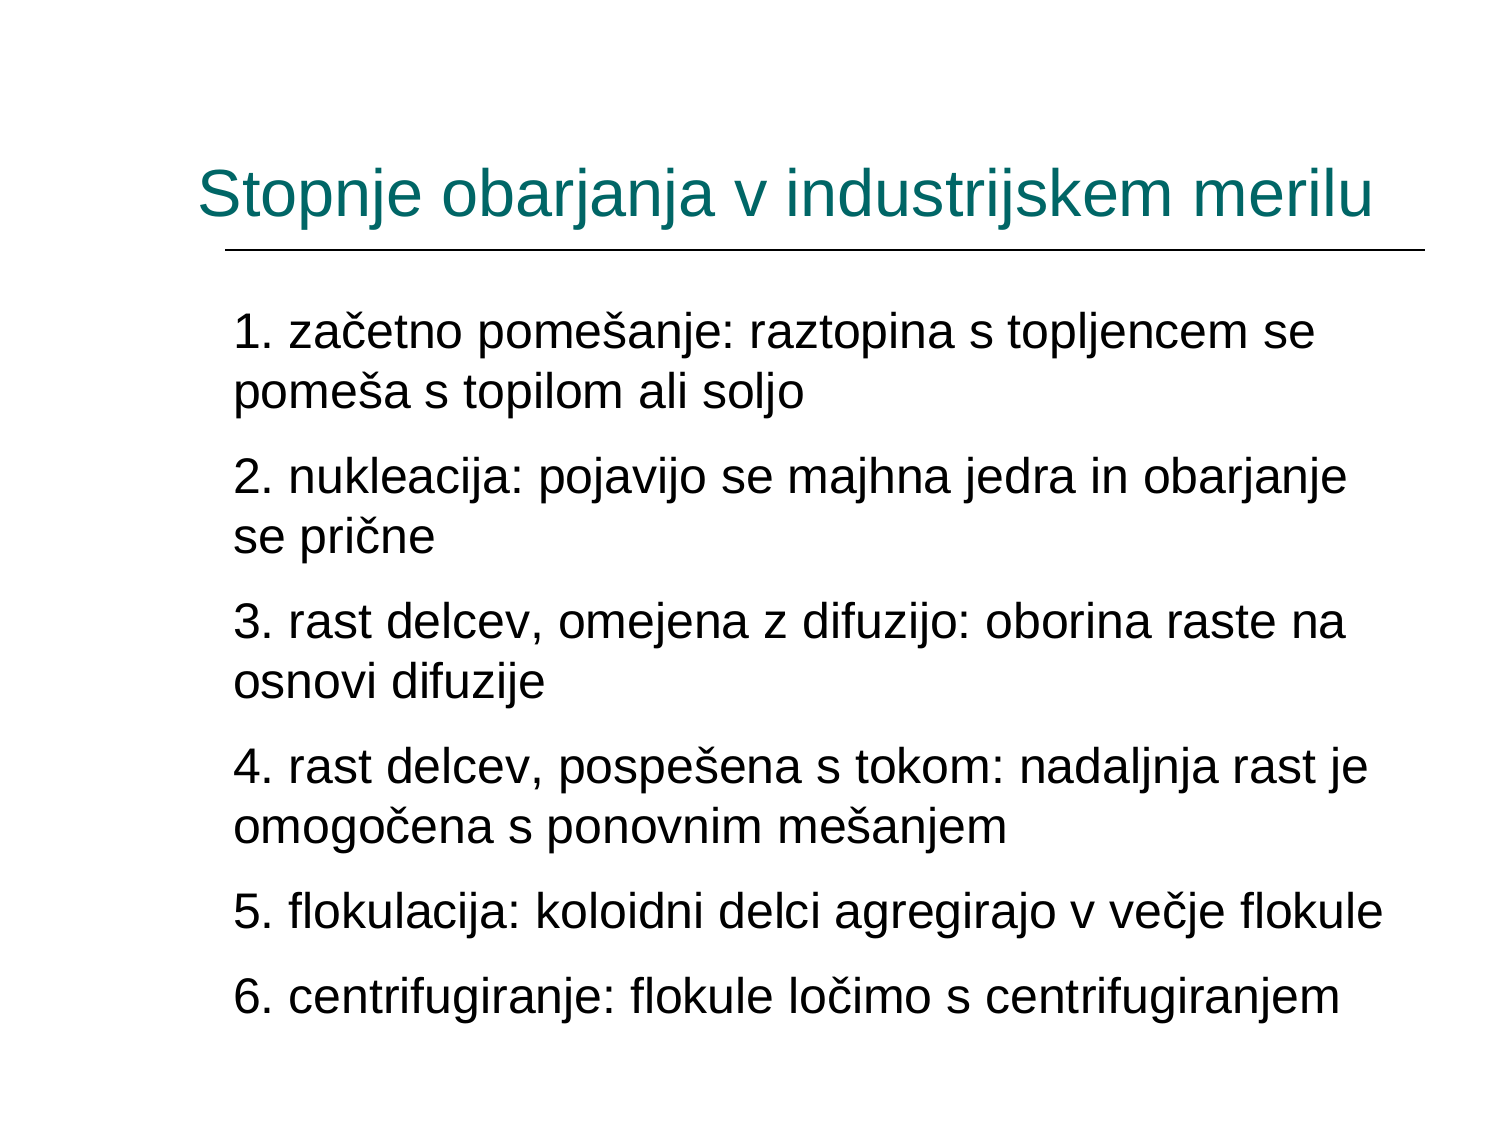

# Stopnje obarjanja v industrijskem merilu
1. začetno pomešanje: raztopina s topljencem se pomeša s topilom ali soljo
2. nukleacija: pojavijo se majhna jedra in obarjanje se prične
3. rast delcev, omejena z difuzijo: oborina raste na osnovi difuzije
4. rast delcev, pospešena s tokom: nadaljnja rast je omogočena s ponovnim mešanjem
5. flokulacija: koloidni delci agregirajo v večje flokule
6. centrifugiranje: flokule ločimo s centrifugiranjem